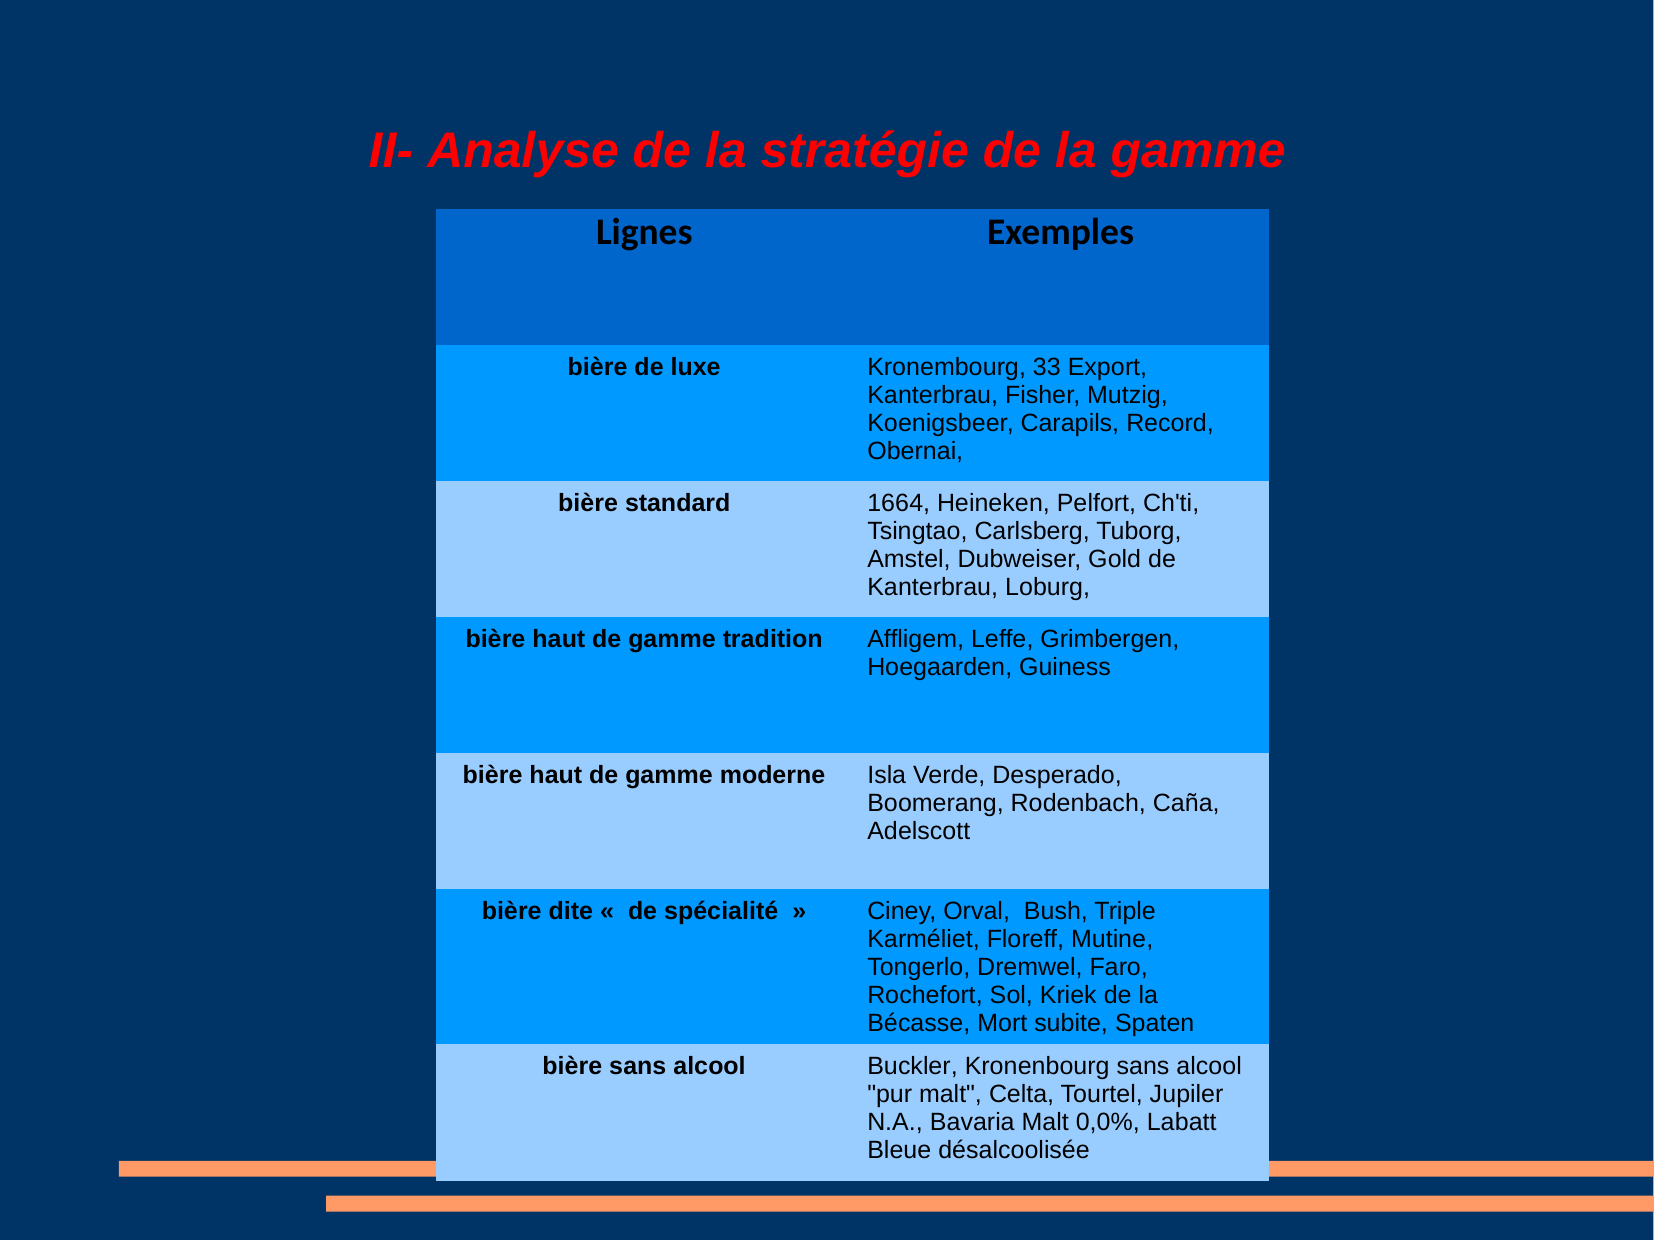

# II- Analyse de la stratégie de la gamme
| Lignes | Exemples |
| --- | --- |
| bière de luxe | Kronembourg, 33 Export, Kanterbrau, Fisher, Mutzig, Koenigsbeer, Carapils, Record, Obernai, |
| bière standard | 1664, Heineken, Pelfort, Ch'ti, Tsingtao, Carlsberg, Tuborg, Amstel, Dubweiser, Gold de Kanterbrau, Loburg, |
| bière haut de gamme tradition | Affligem, Leffe, Grimbergen, Hoegaarden, Guiness |
| bière haut de gamme moderne | Isla Verde, Desperado, Boomerang, Rodenbach, Caña, Adelscott |
| bière dite «  de spécialité  » | Ciney, Orval, Bush, Triple Karméliet, Floreff, Mutine, Tongerlo, Dremwel, Faro, Rochefort, Sol, Kriek de la Bécasse, Mort subite, Spaten |
| bière sans alcool | Buckler, Kronenbourg sans alcool "pur malt", Celta, Tourtel, Jupiler N.A., Bavaria Malt 0,0%, Labatt Bleue désalcoolisée |